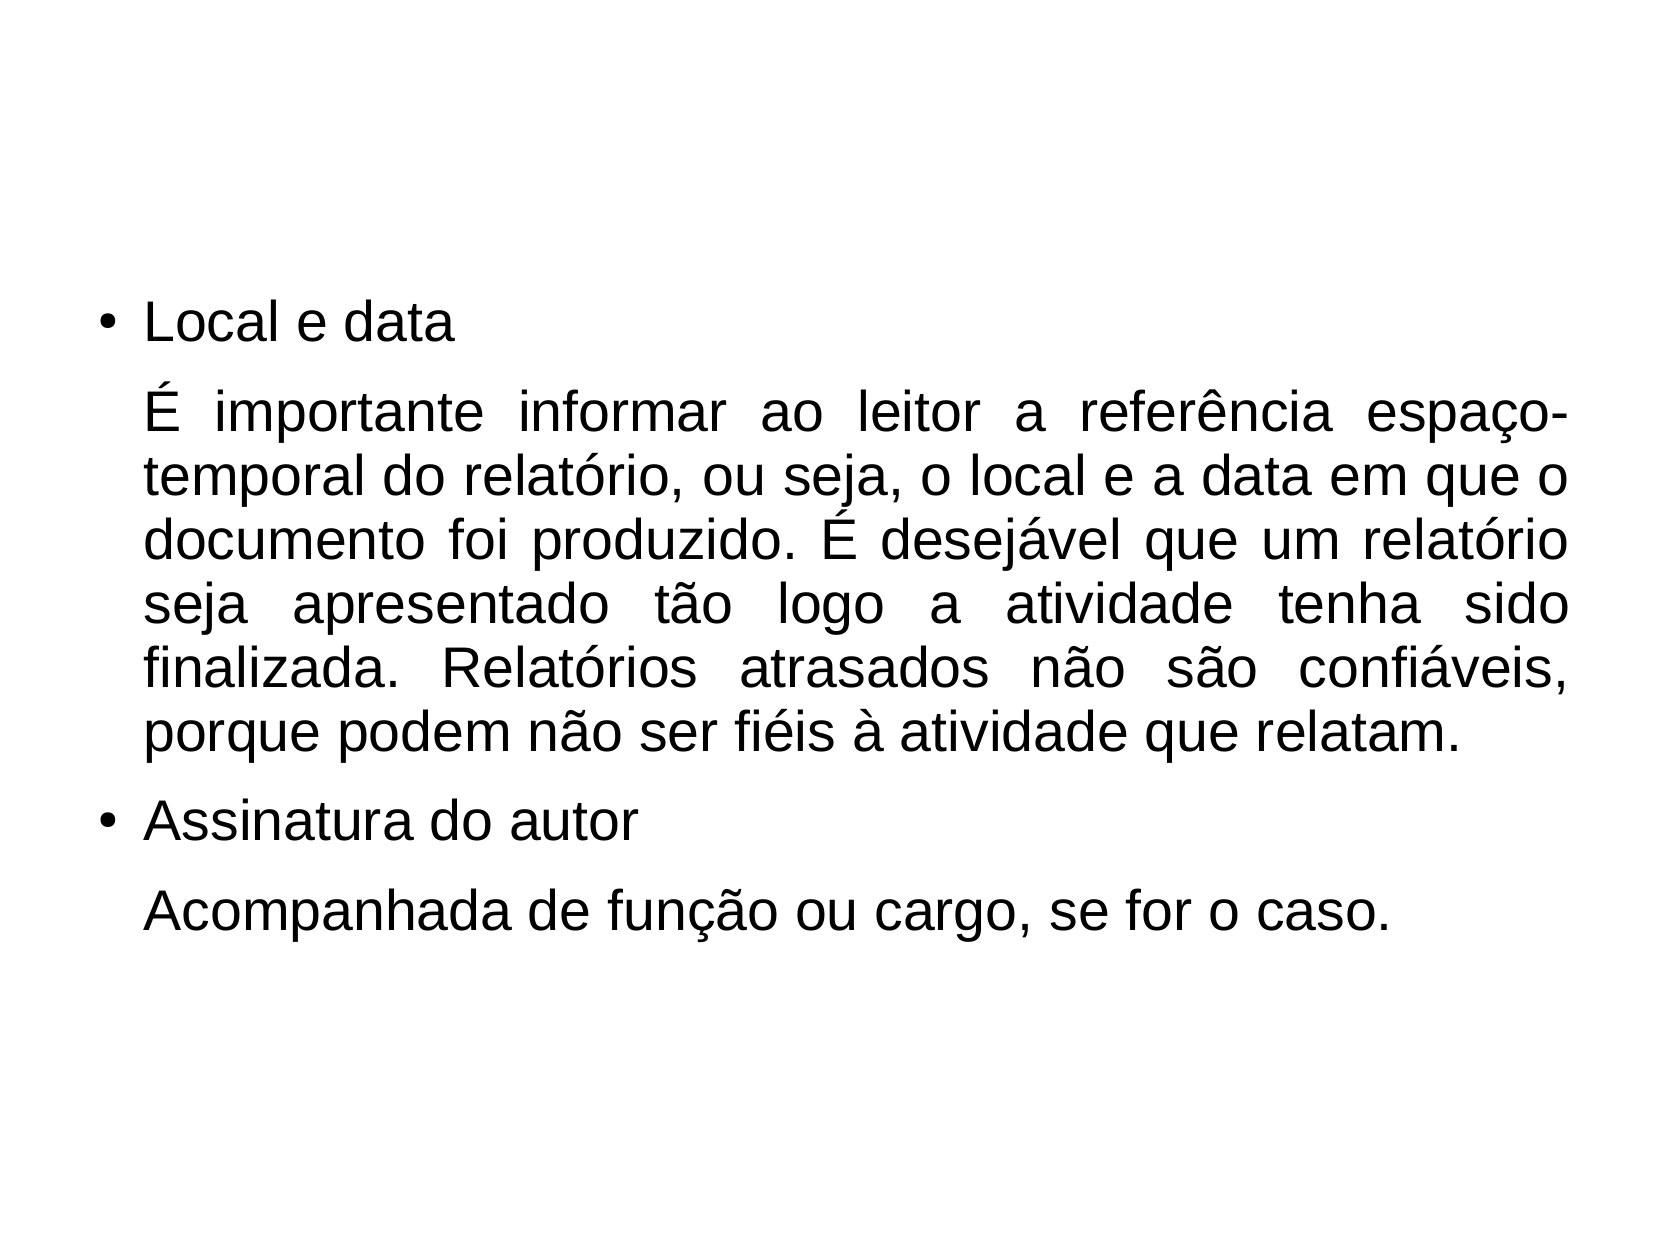

#
Local e data
É importante informar ao leitor a referência espaço-temporal do relatório, ou seja, o local e a data em que o documento foi produzido. É desejável que um relatório seja apresentado tão logo a atividade tenha sido finalizada. Relatórios atrasados não são confiáveis, porque podem não ser fiéis à atividade que relatam.
Assinatura do autor
Acompanhada de função ou cargo, se for o caso.